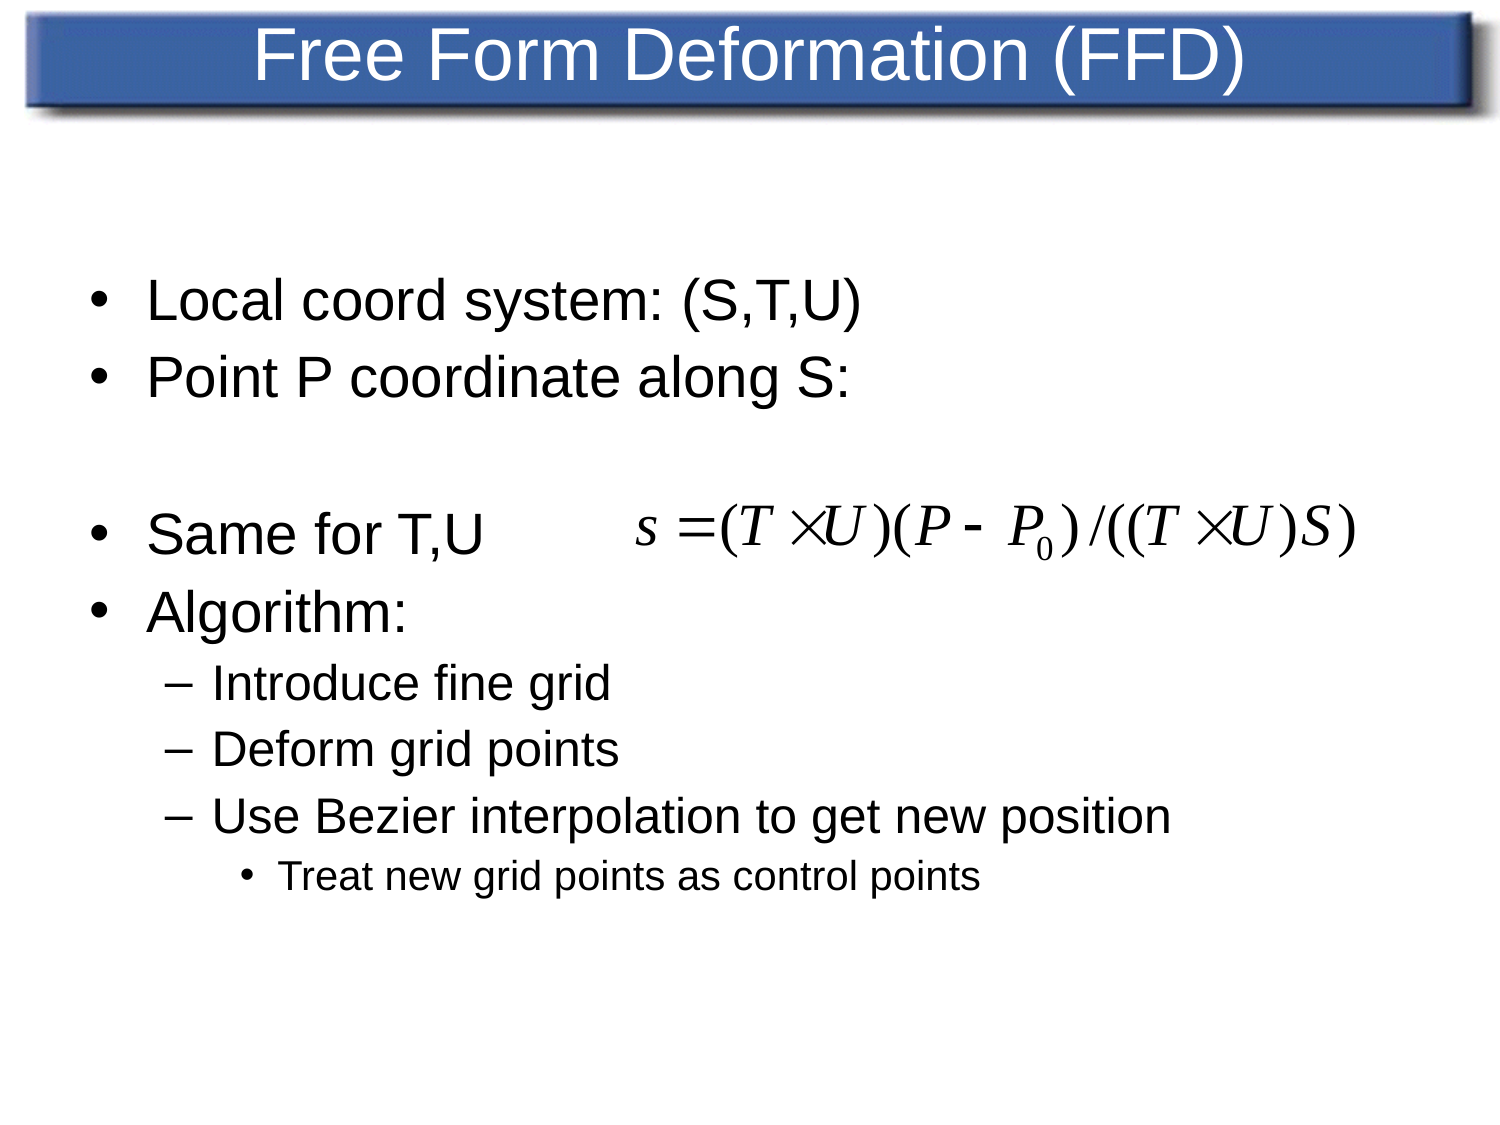

# Free Form Deformation (FFD)
Local coord system: (S,T,U)
Point P coordinate along S:
Same for T,U
Algorithm:
Introduce fine grid
Deform grid points
Use Bezier interpolation to get new position
Treat new grid points as control points